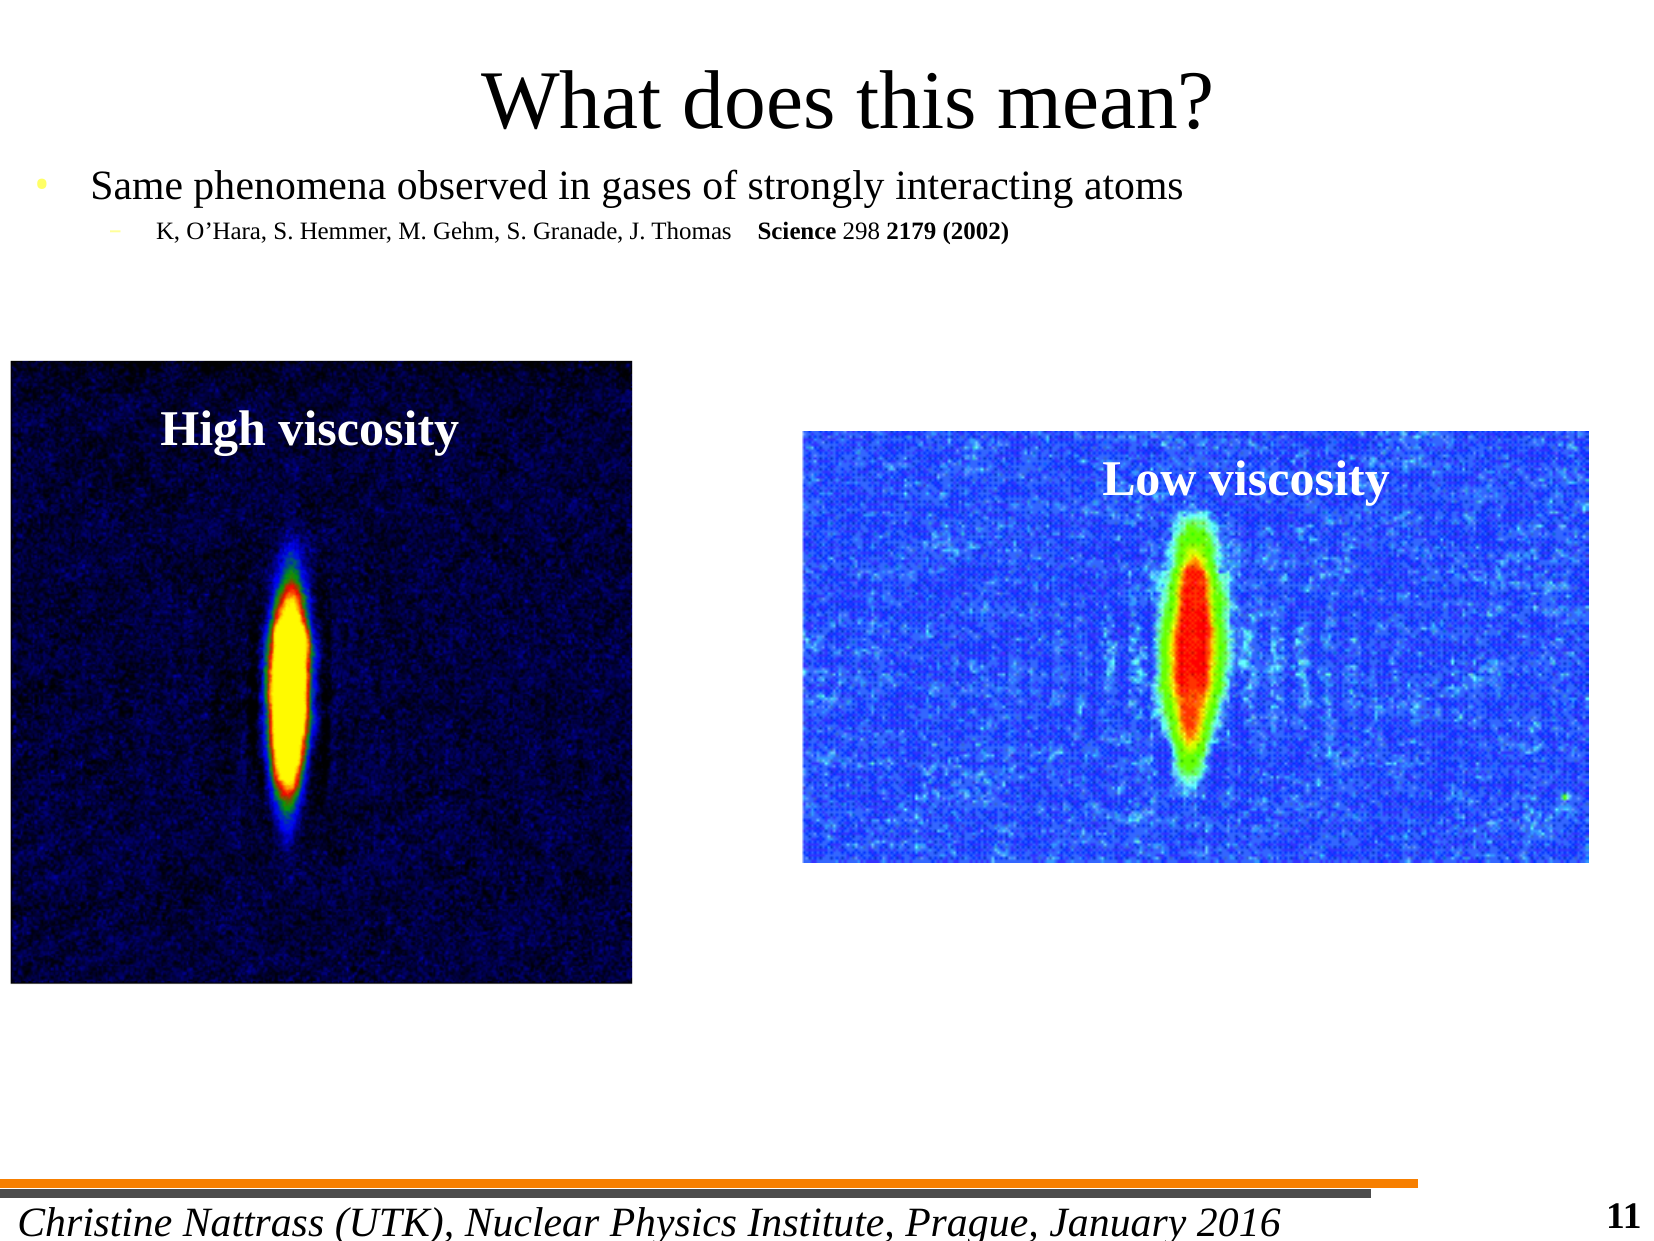

# What does this mean?
Same phenomena observed in gases of strongly interacting atoms
K, O’Hara, S. Hemmer, M. Gehm, S. Granade, J. Thomas Science 298 2179 (2002)
High viscosity
Low viscosity
Lanzhou University
11